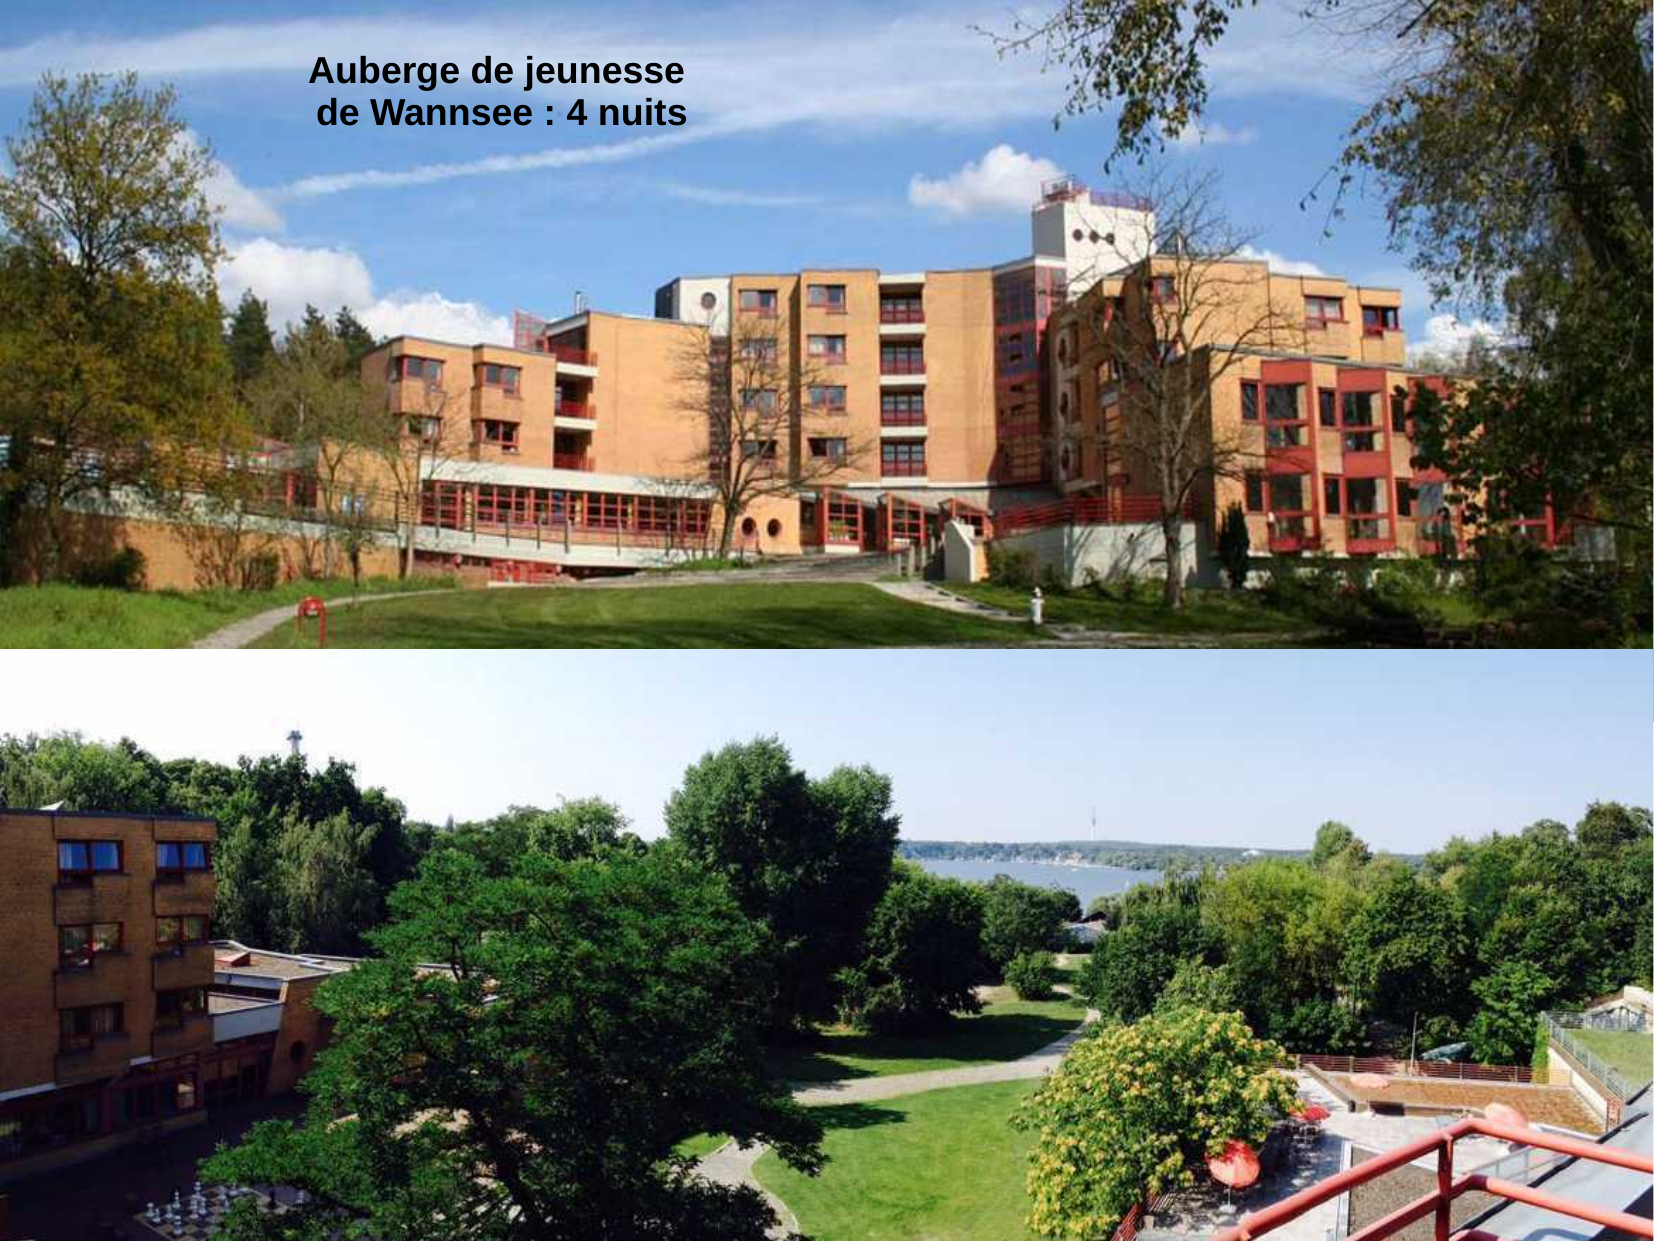

Auberge de jeunesse
de Wannsee : 4 nuits